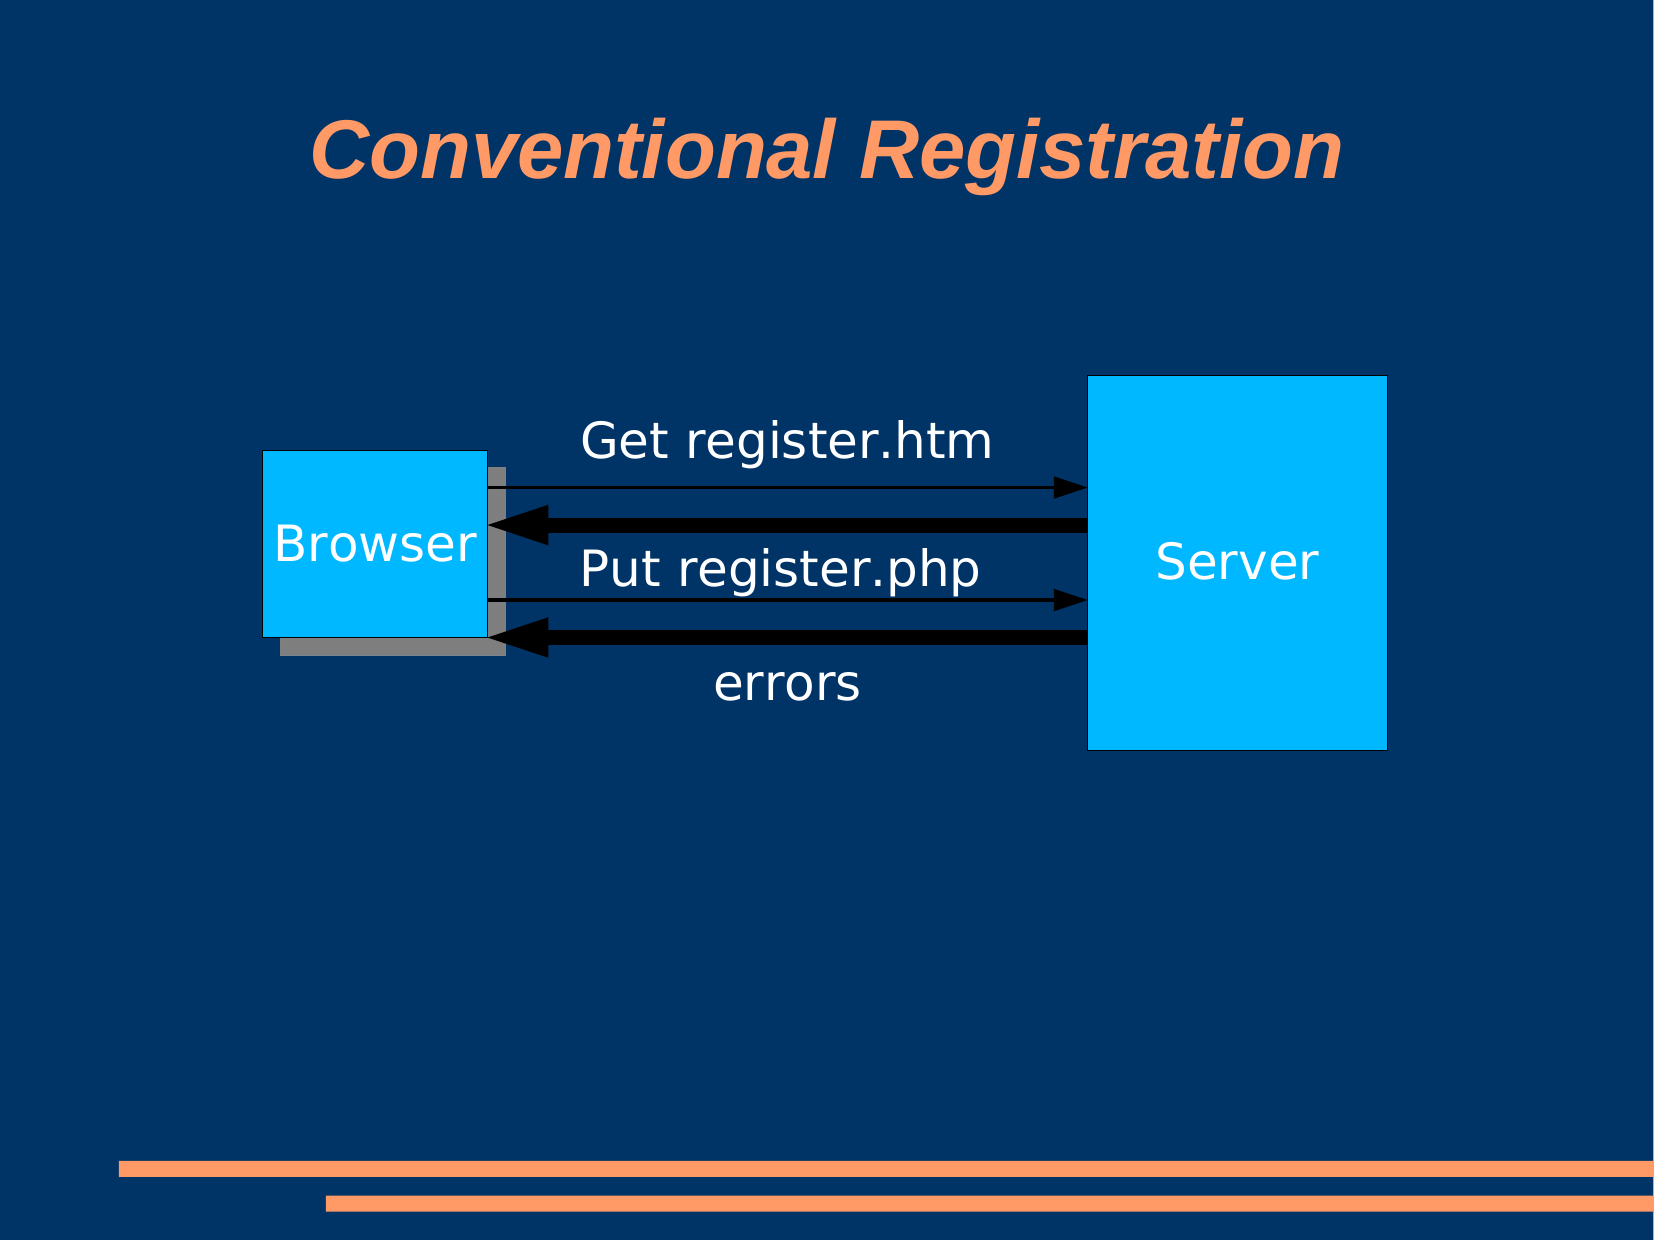

# Conventional Registration
Server
Get register.htm
Browser
Put register.php
errors